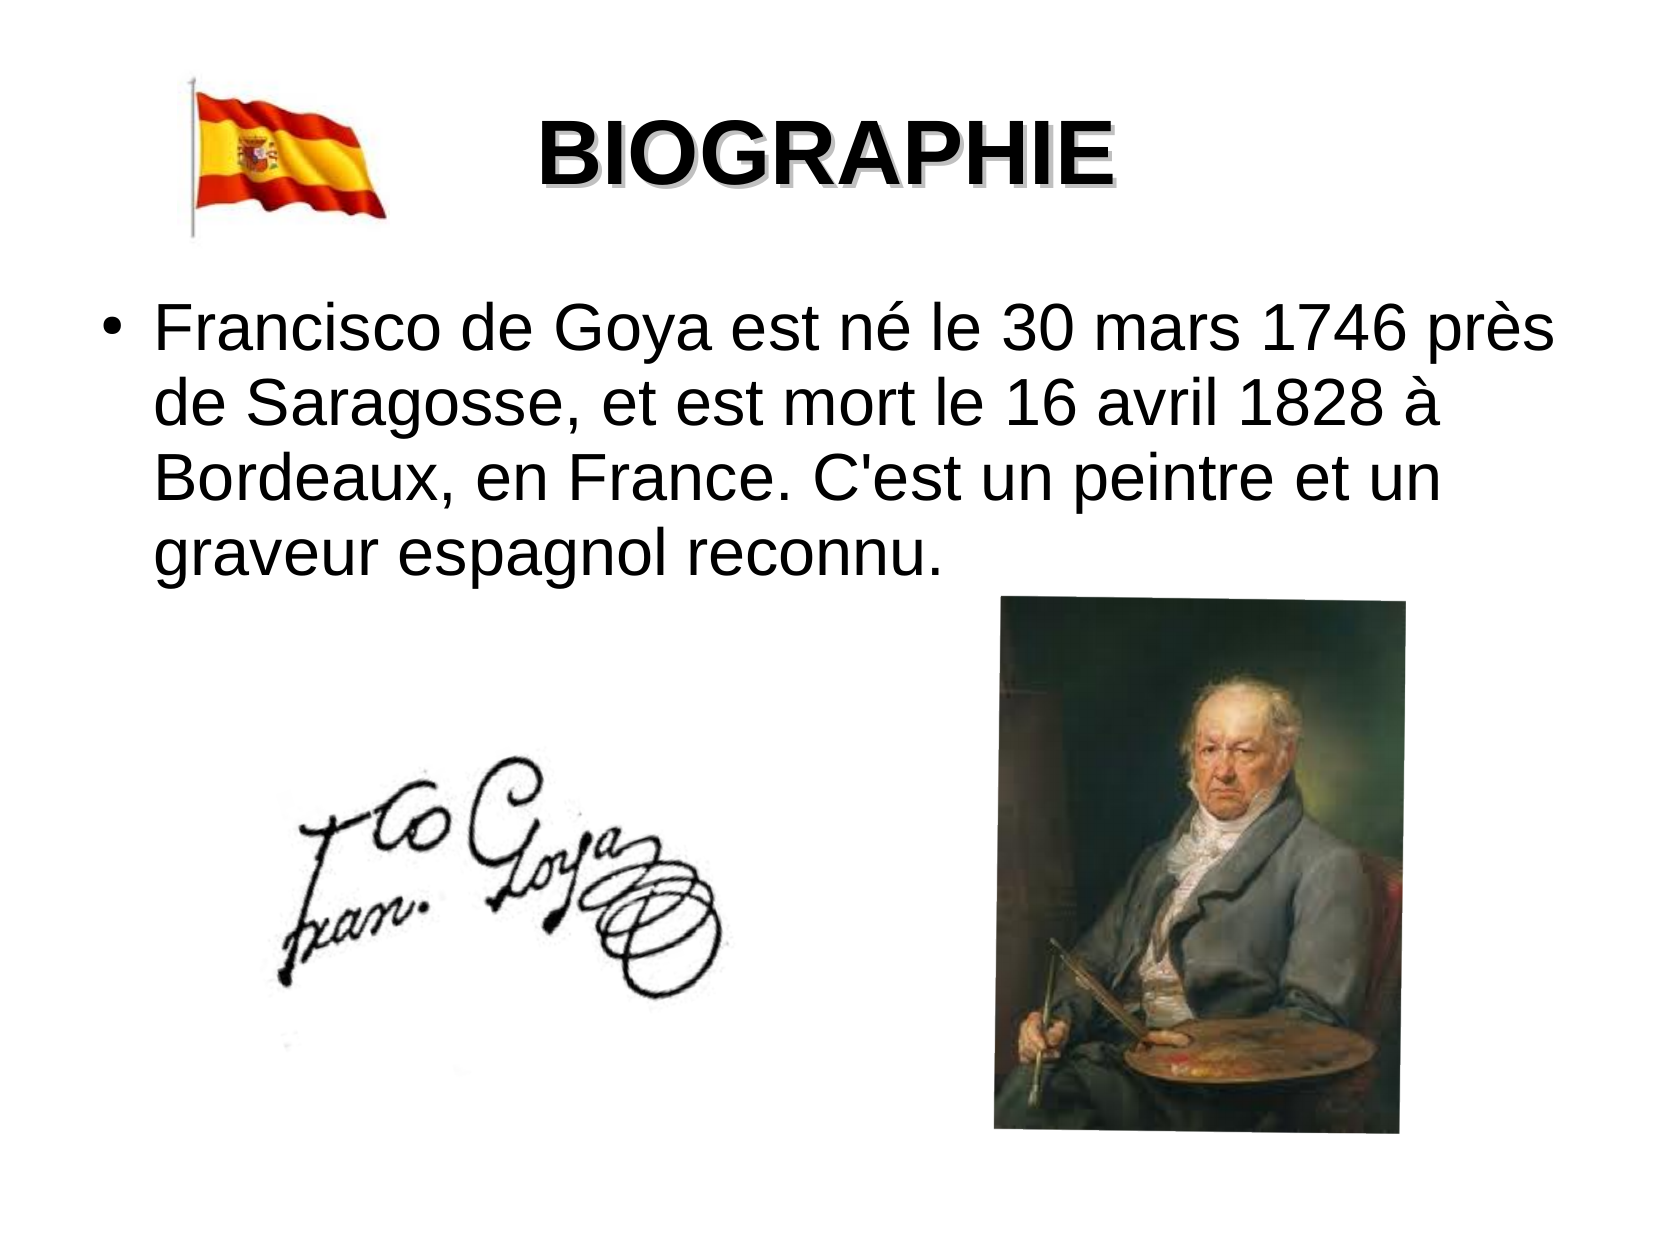

# BIOGRAPHIE
Francisco de Goya est né le 30 mars 1746 près de Saragosse, et est mort le 16 avril 1828 à Bordeaux, en France. C'est un peintre et un graveur espagnol reconnu.